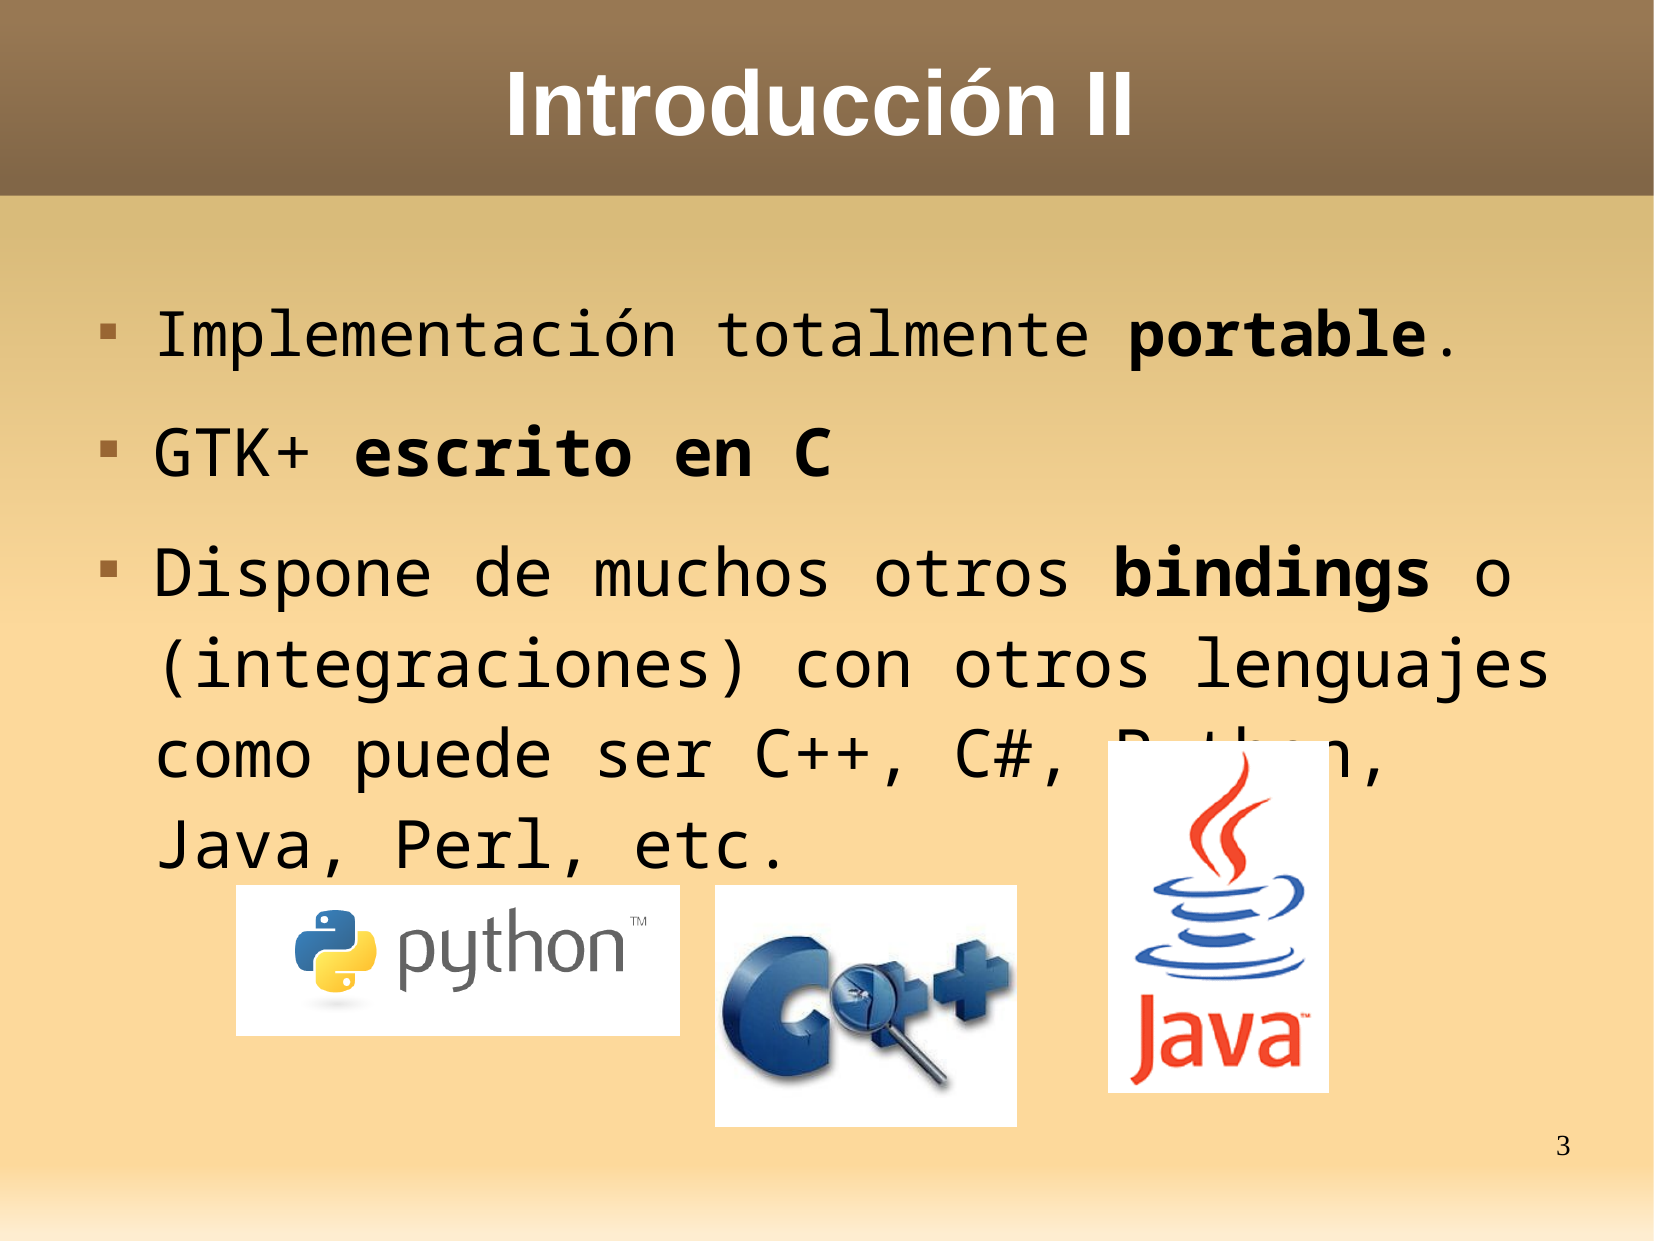

# Introducción II
Implementación totalmente portable.
GTK+ escrito en C
Dispone de muchos otros bindings o (integraciones) con otros lenguajes como puede ser C++, C#, Python, Java, Perl, etc.
3